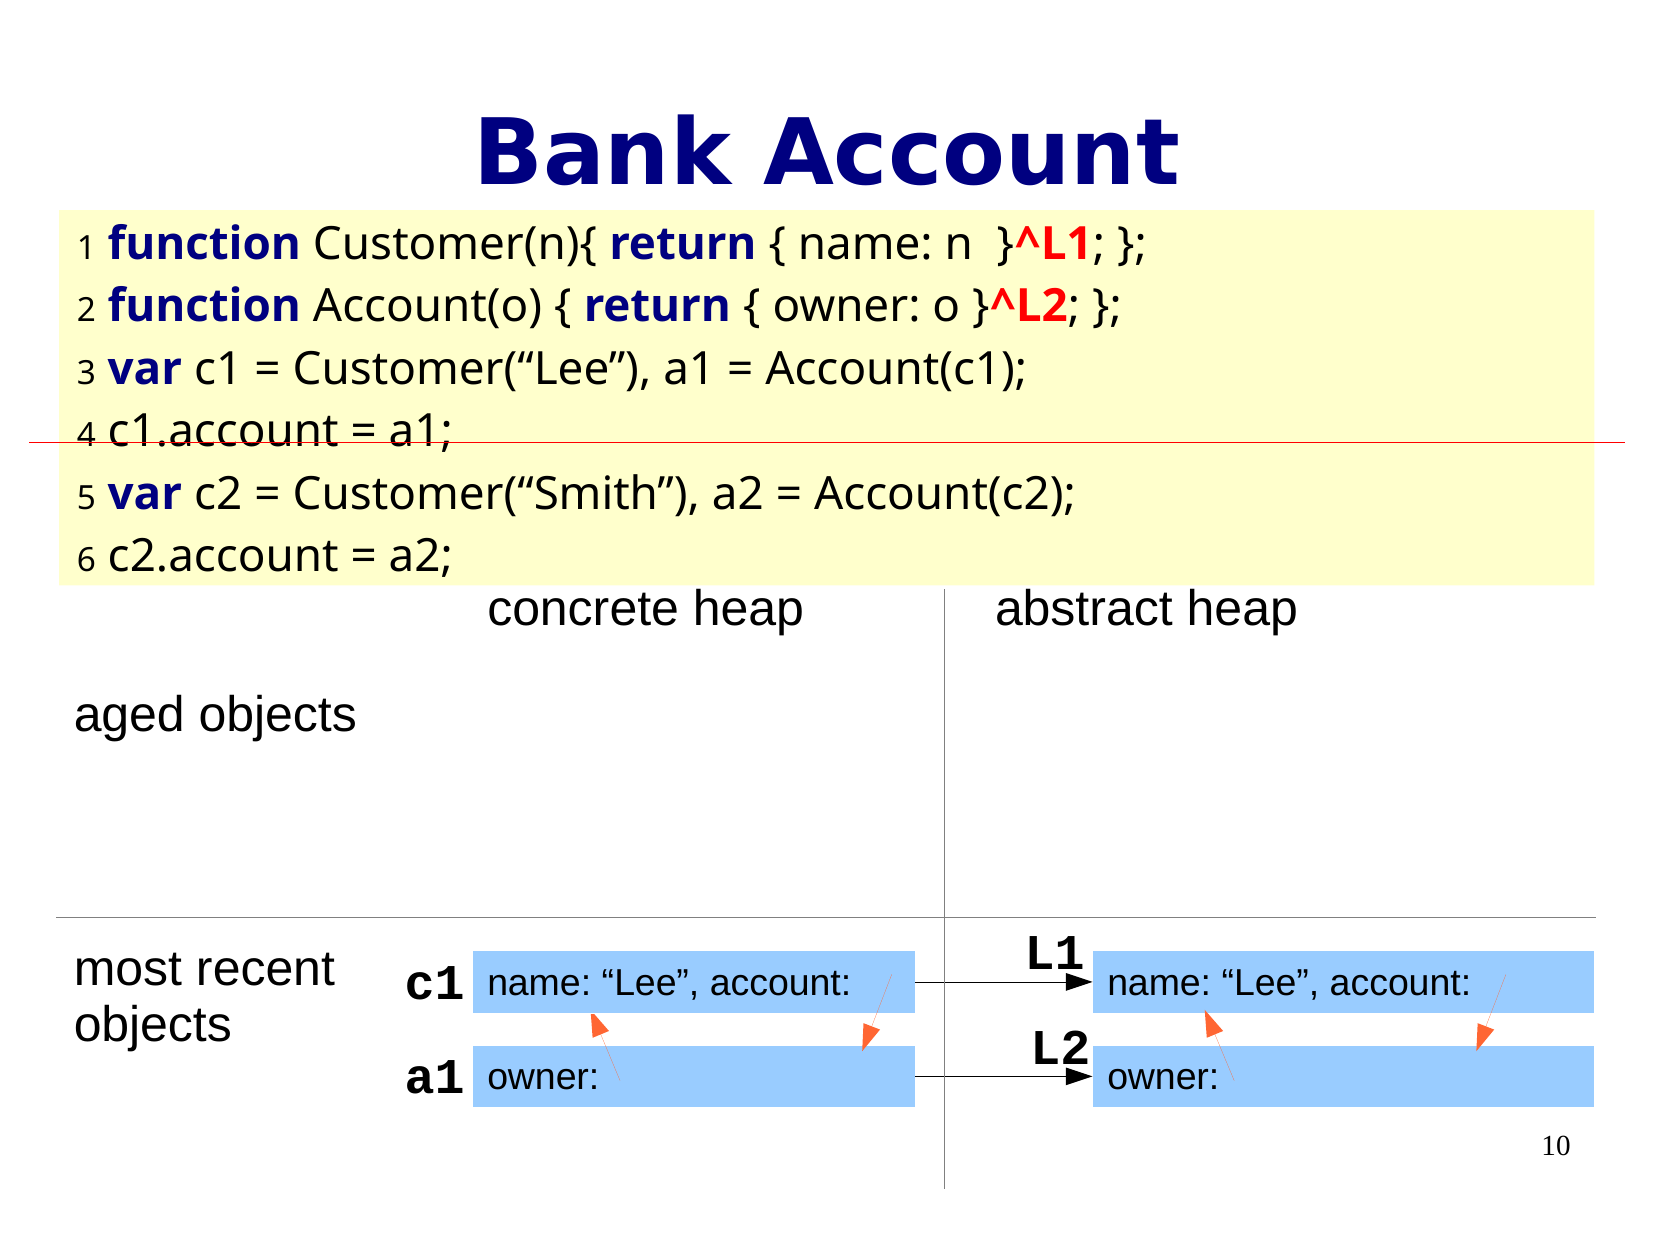

# Bank Account
1 function Customer(n){ return { name: n }^L1; };
2 function Account(o) { return { owner: o }^L2; };
3 var c1 = Customer(“Lee”), a1 = Account(c1);
4 c1.account = a1;
5 var c2 = Customer(“Smith”), a2 = Account(c2);
6 c2.account = a2;
abstract heap
concrete heap
aged objects
L1
most recent objects
c1
name: “Lee”, account:
name: “Lee”, account:
L2
a1
owner:
owner:
10